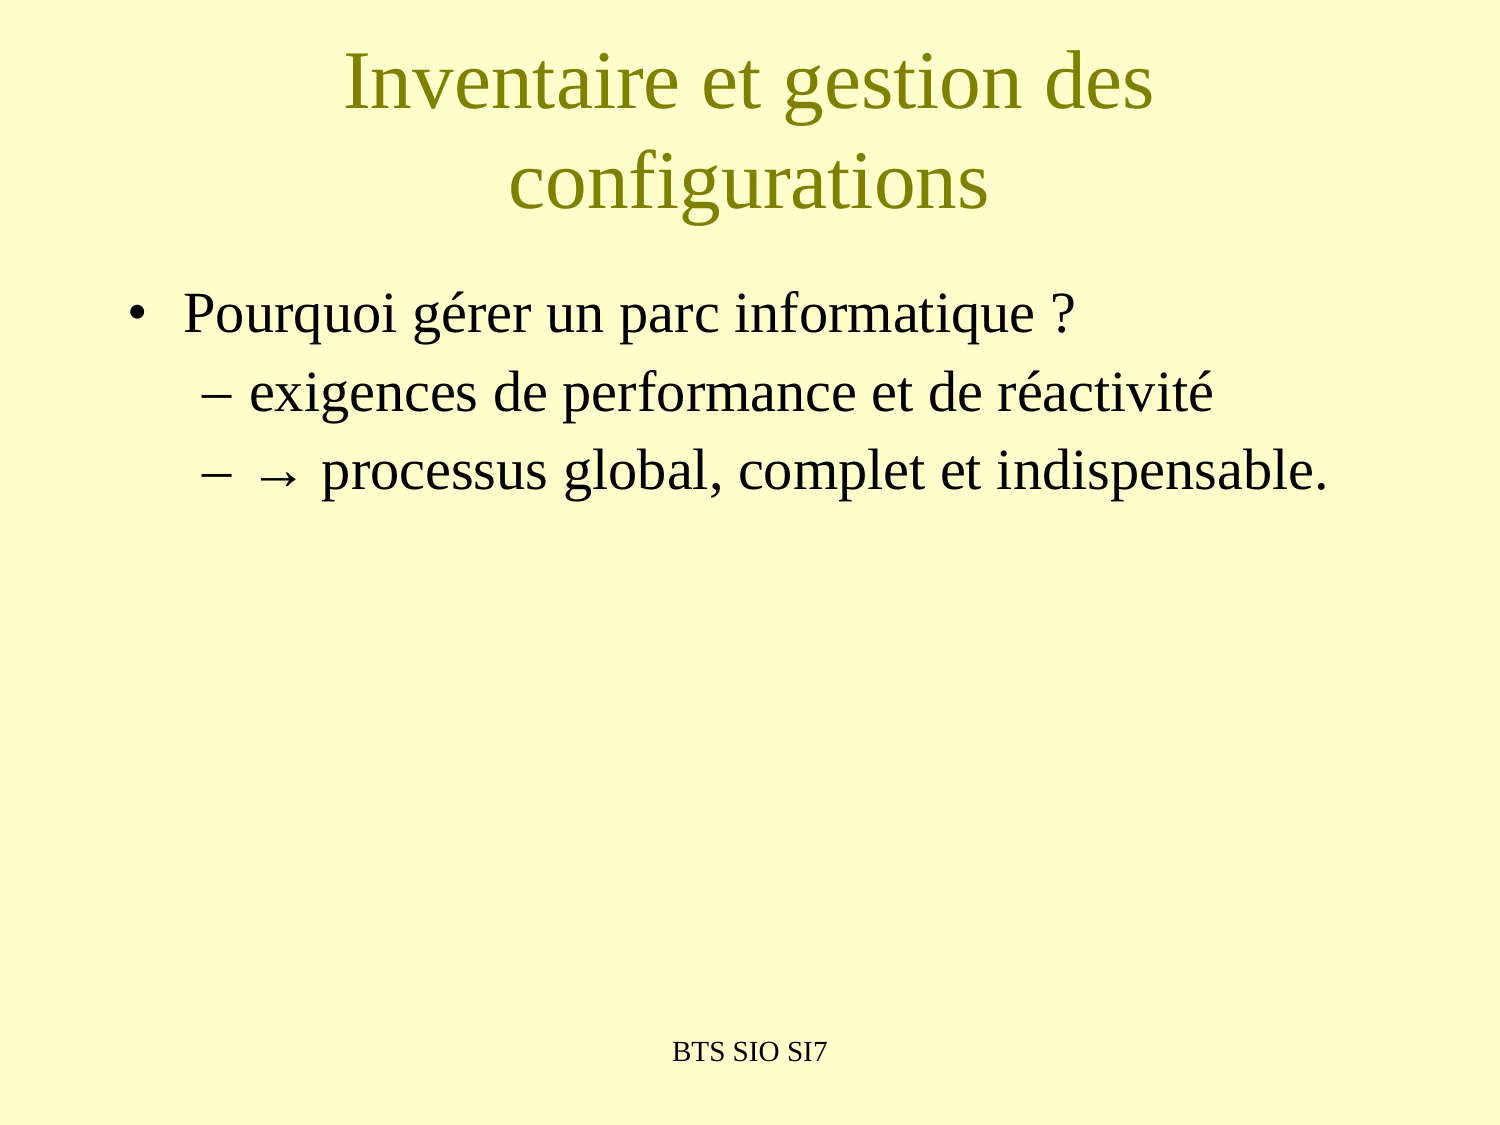

# Pourquoi gérer un parc informatique ?
exigences de performance et de réactivité
→ processus global, complet et indispensable.
BTS SIO SI7